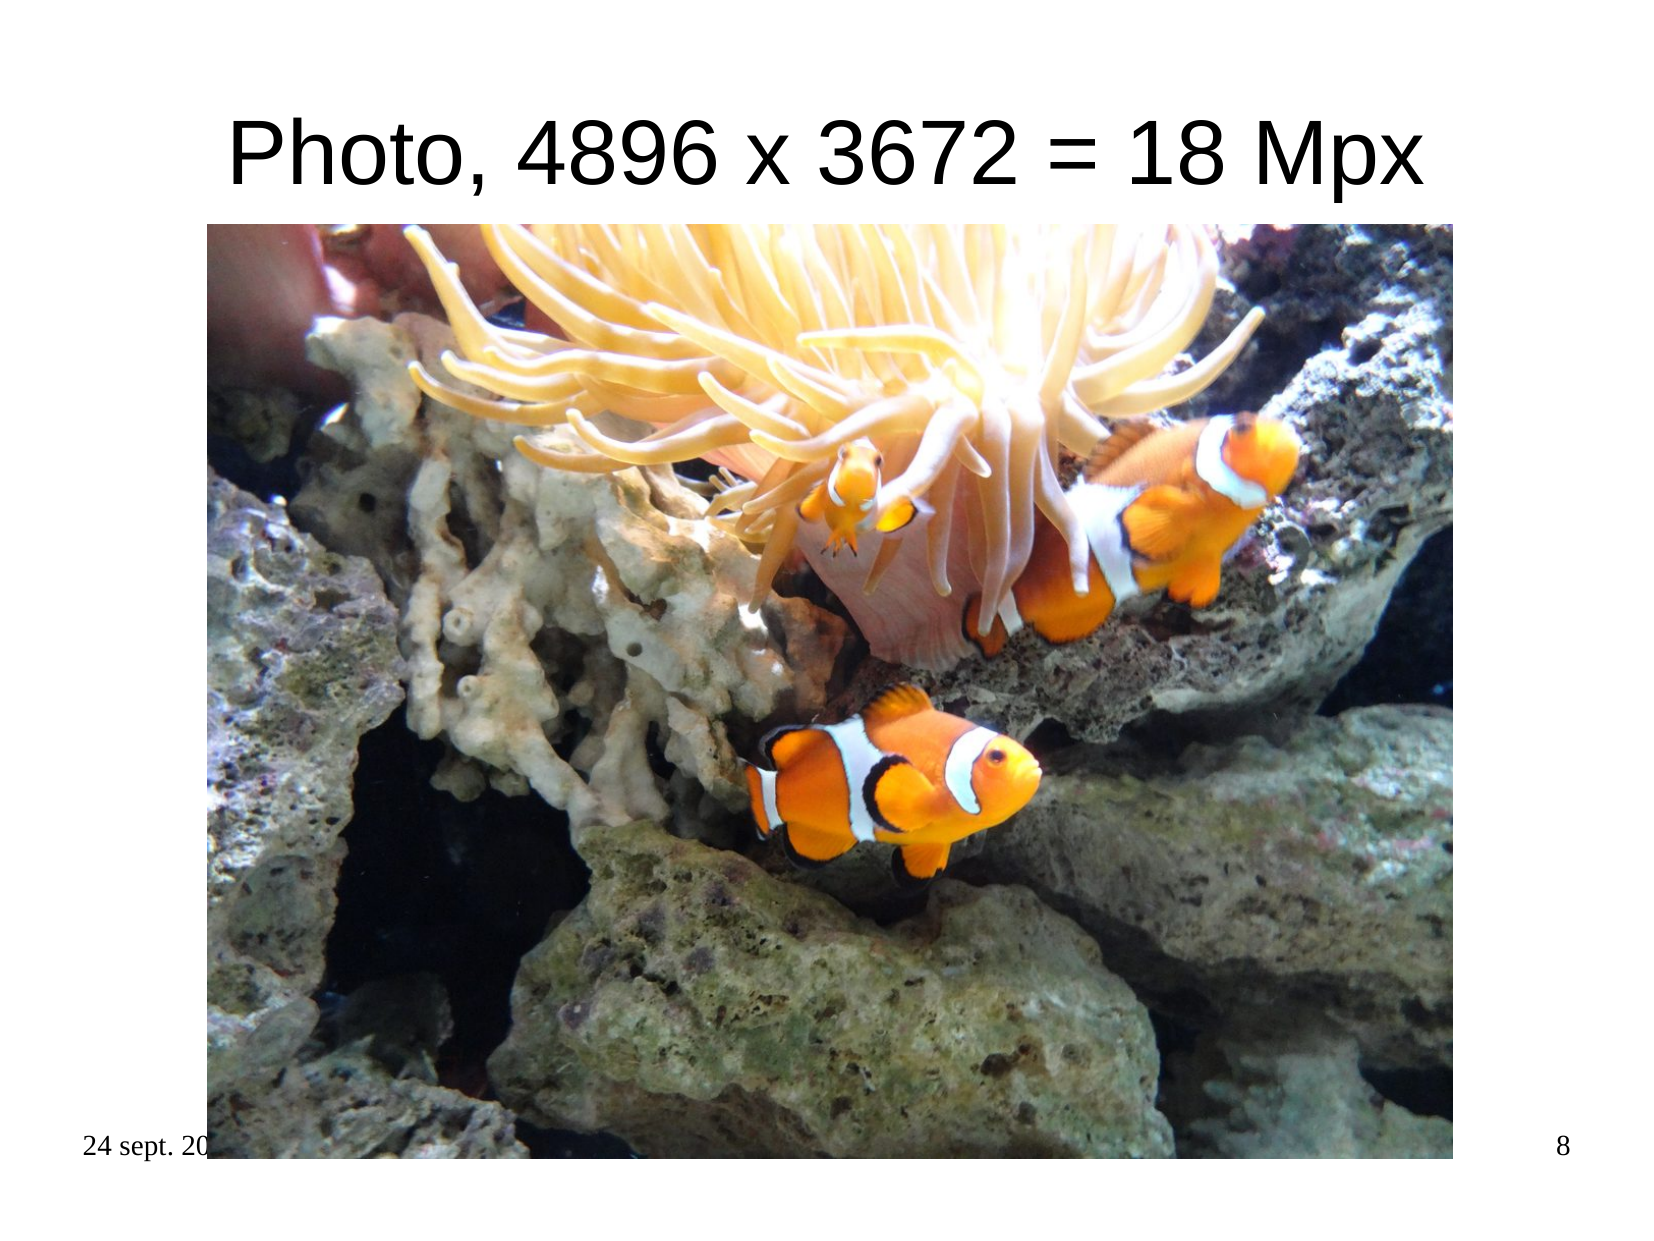

# Photo, 4896 x 3672 = 18 Mpx
J.-C. Martin
8